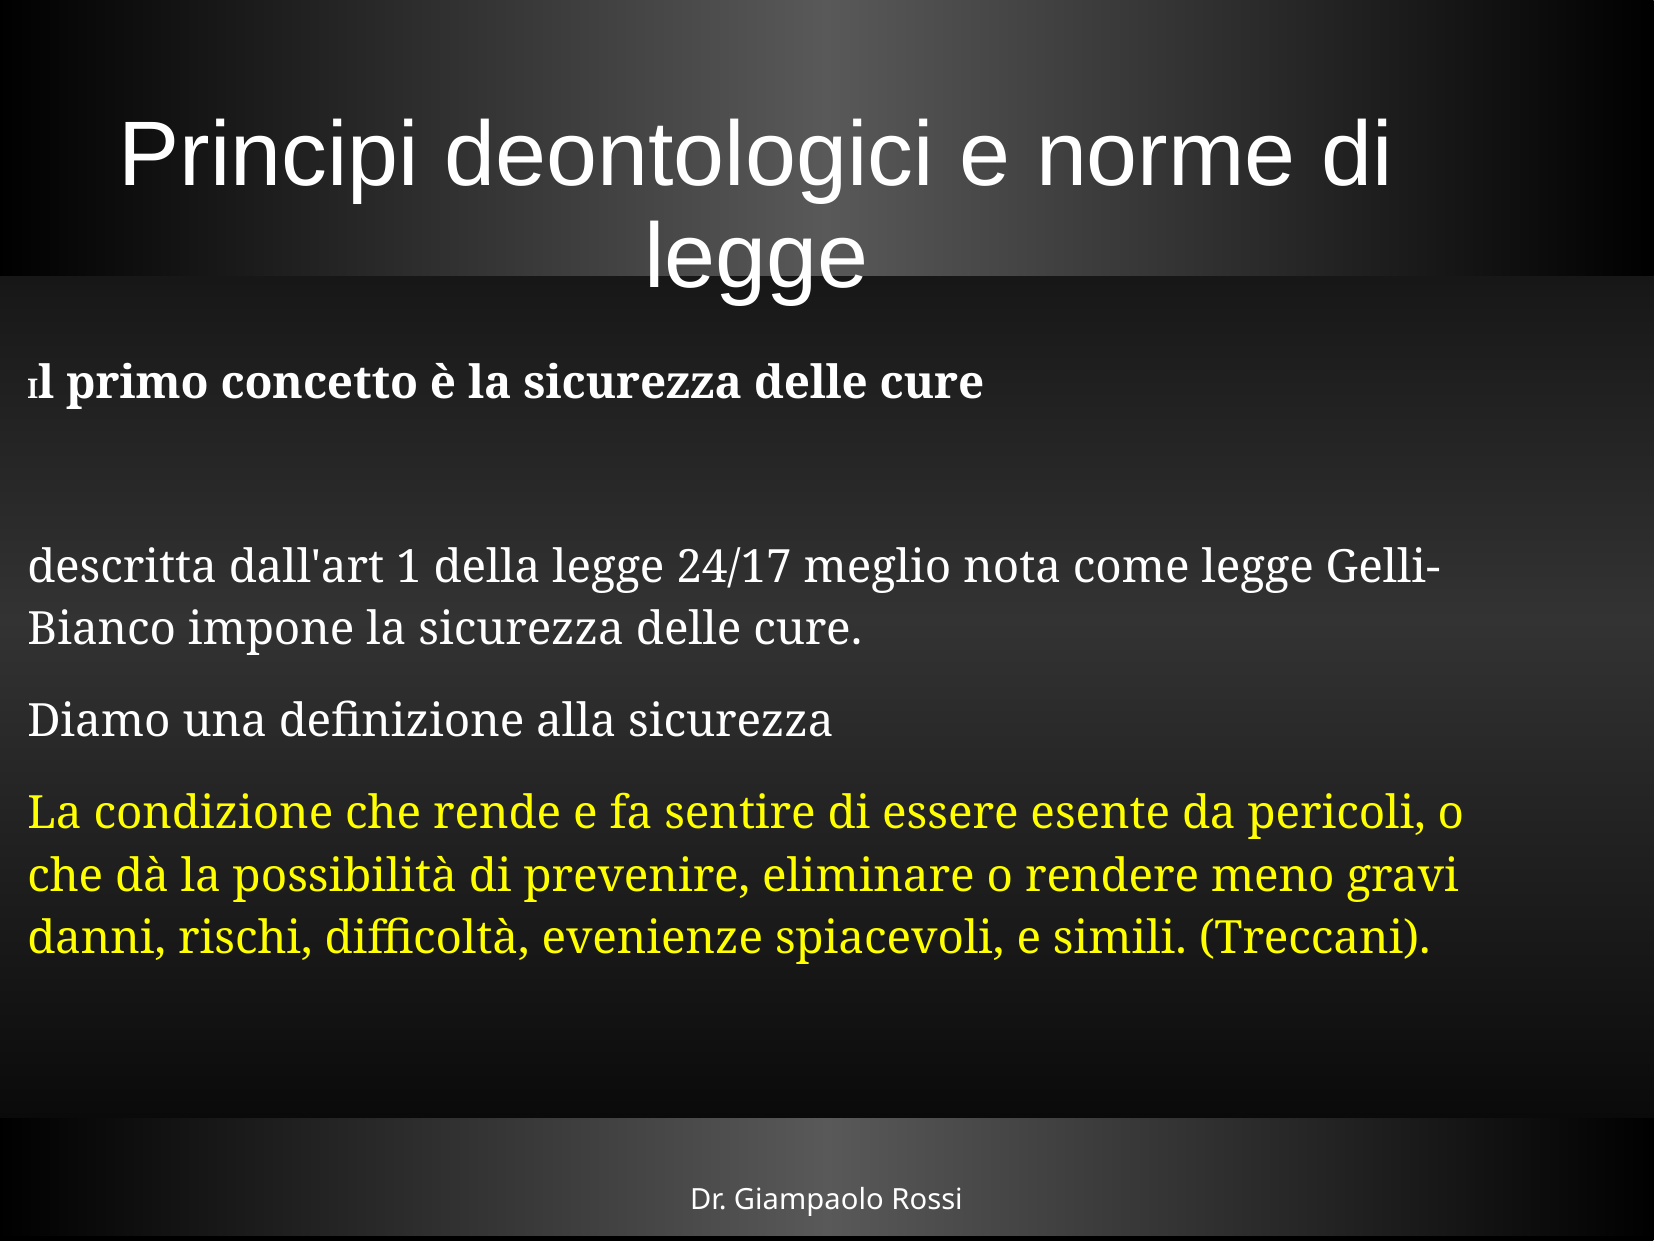

#
Principi deontologici e norme di legge
Il primo concetto è la sicurezza delle cure
descritta dall'art 1 della legge 24/17 meglio nota come legge Gelli-Bianco impone la sicurezza delle cure.
Diamo una definizione alla sicurezza
La condizione che rende e fa sentire di essere esente da pericoli, o che dà la possibilità di prevenire, eliminare o rendere meno gravi danni, rischi, difficoltà, evenienze spiacevoli, e simili. (Treccani).